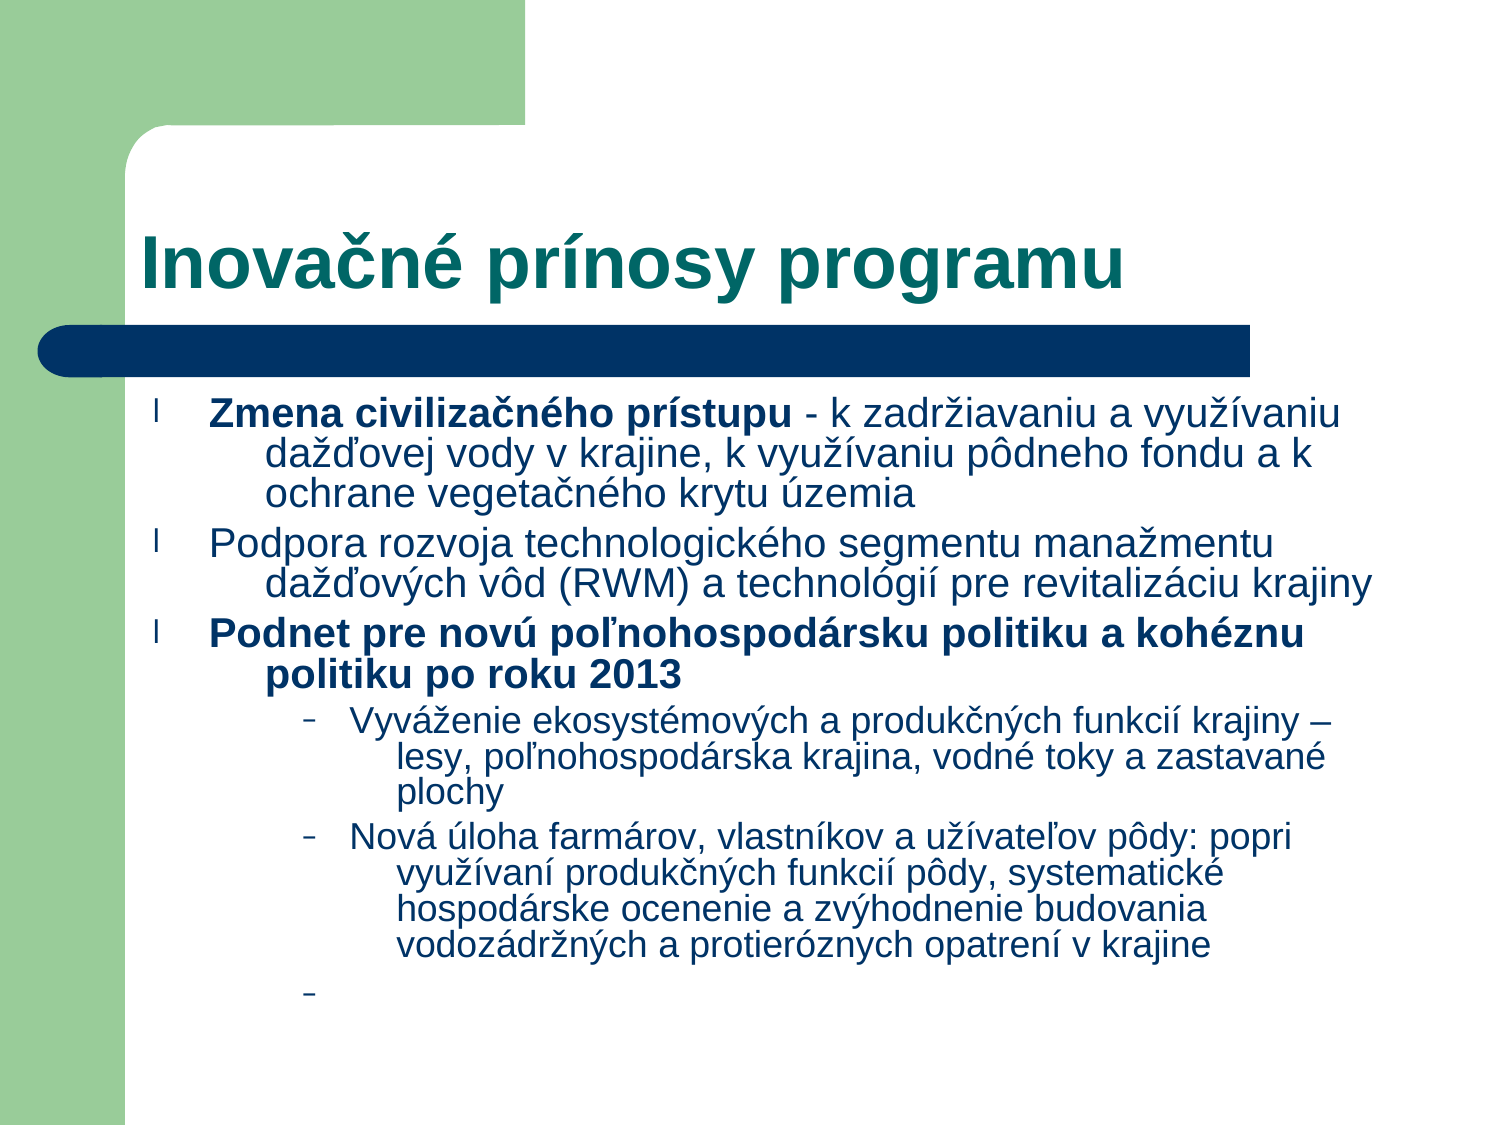

# Inovačné prínosy programu
Zmena civilizačného prístupu - k zadržiavaniu a využívaniu dažďovej vody v krajine, k využívaniu pôdneho fondu a k ochrane vegetačného krytu územia
Podpora rozvoja technologického segmentu manažmentu dažďových vôd (RWM) a technológií pre revitalizáciu krajiny
Podnet pre novú poľnohospodársku politiku a kohéznu politiku po roku 2013
Vyváženie ekosystémových a produkčných funkcií krajiny – lesy, poľnohospodárska krajina, vodné toky a zastavané plochy
Nová úloha farmárov, vlastníkov a užívateľov pôdy: popri využívaní produkčných funkcií pôdy, systematické hospodárske ocenenie a zvýhodnenie budovania vodozádržných a protieróznych opatrení v krajine